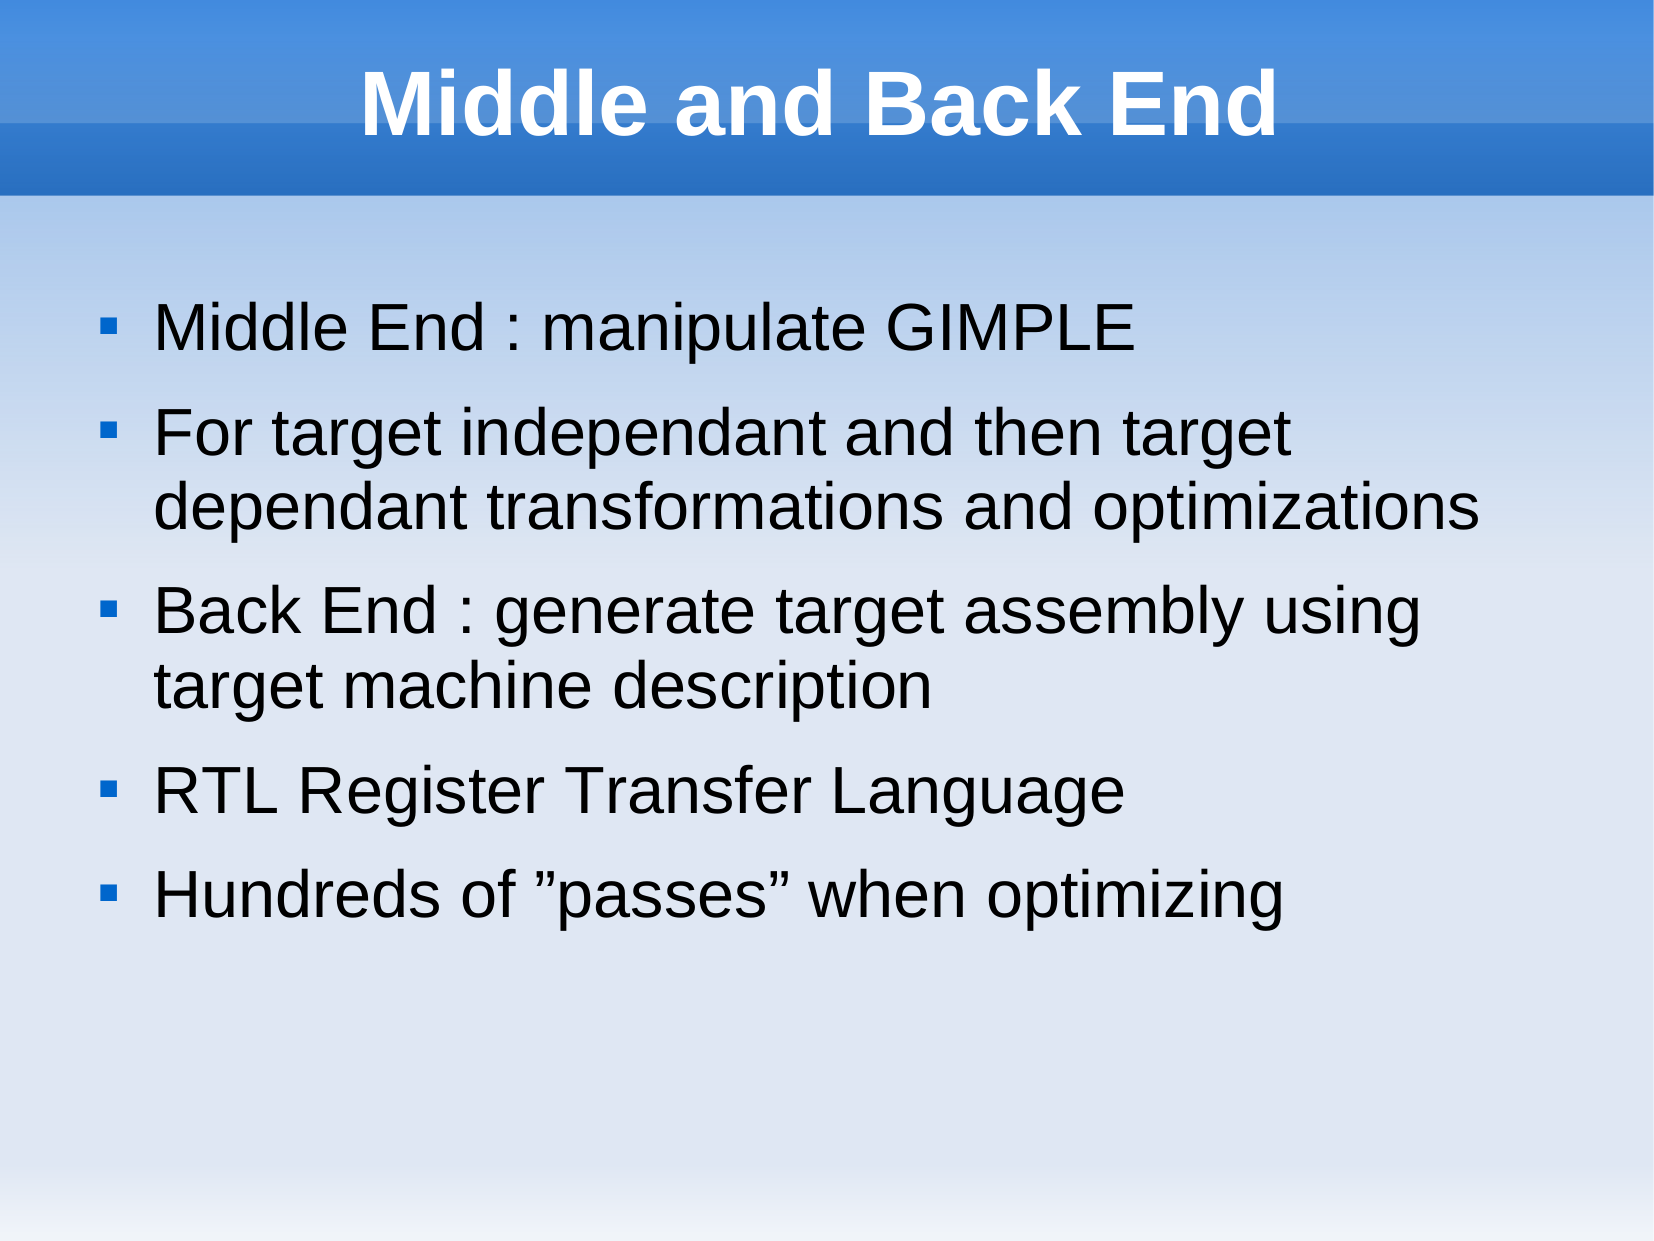

# Middle and Back End
Middle End : manipulate GIMPLE
For target independant and then target dependant transformations and optimizations
Back End : generate target assembly using target machine description
RTL Register Transfer Language
Hundreds of ”passes” when optimizing